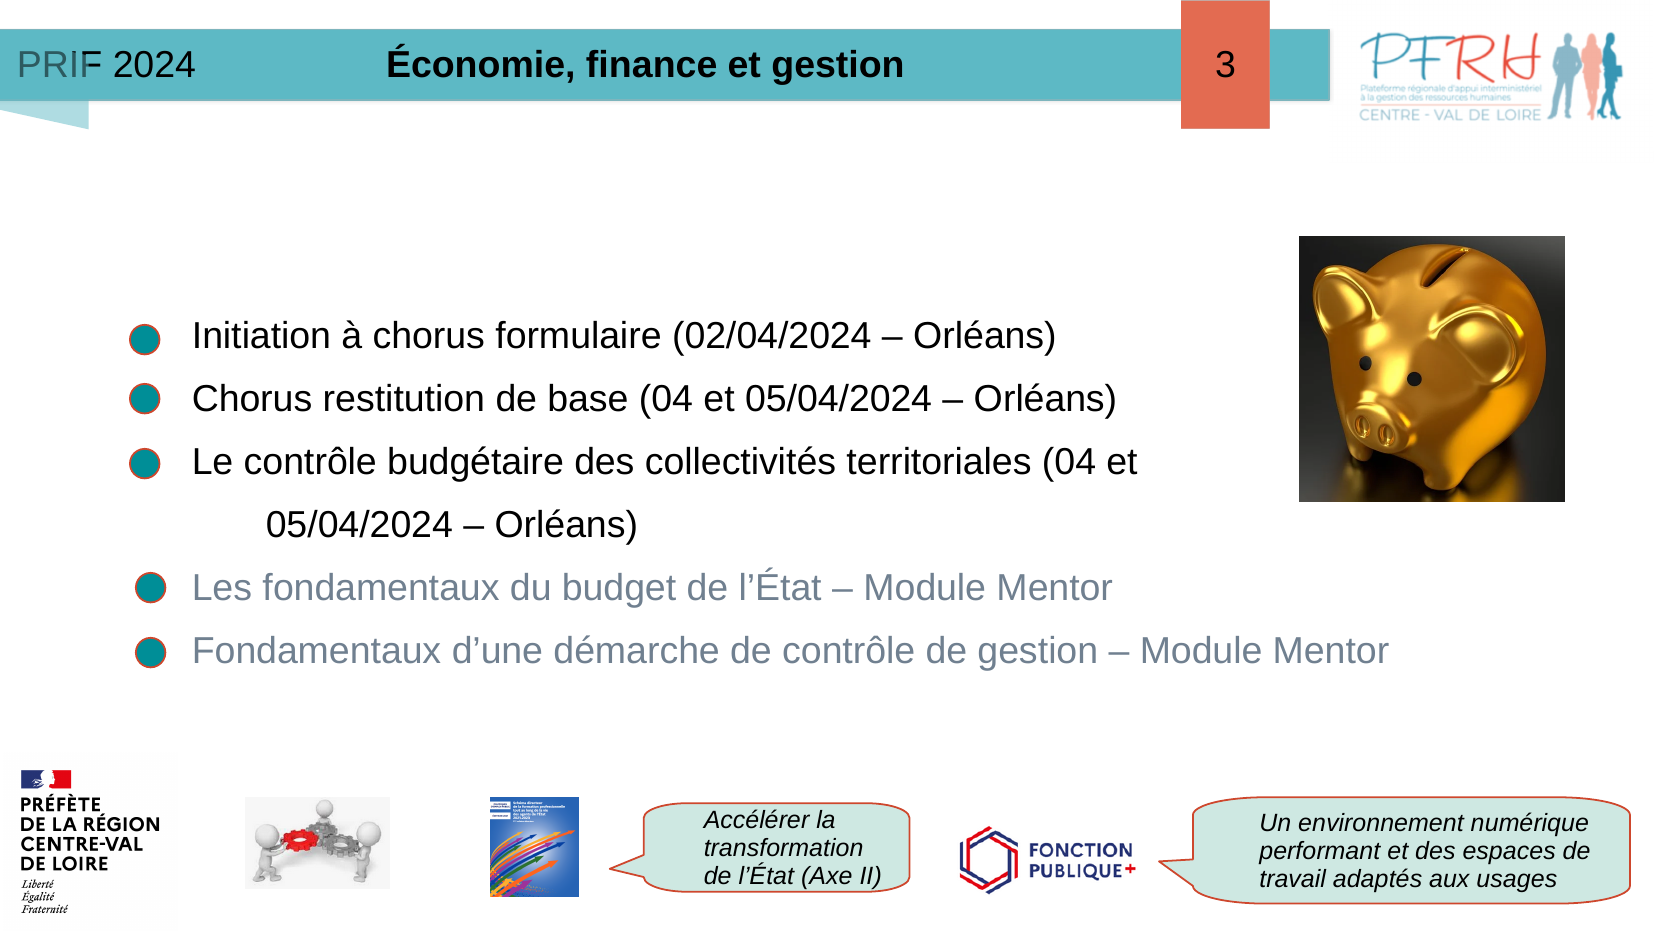

3
PRIF 2024			Économie, finance et gestion
Initiation à chorus formulaire (02/04/2024 – Orléans)
Chorus restitution de base (04 et 05/04/2024 – Orléans)
Le contrôle budgétaire des collectivités territoriales (04 et
	05/04/2024 – Orléans)
Les fondamentaux du budget de l’État – Module Mentor
Fondamentaux d’une démarche de contrôle de gestion – Module Mentor
Un environnement numérique performant et des espaces de travail adaptés aux usages
Accélérer la transformation de l’État (Axe II)